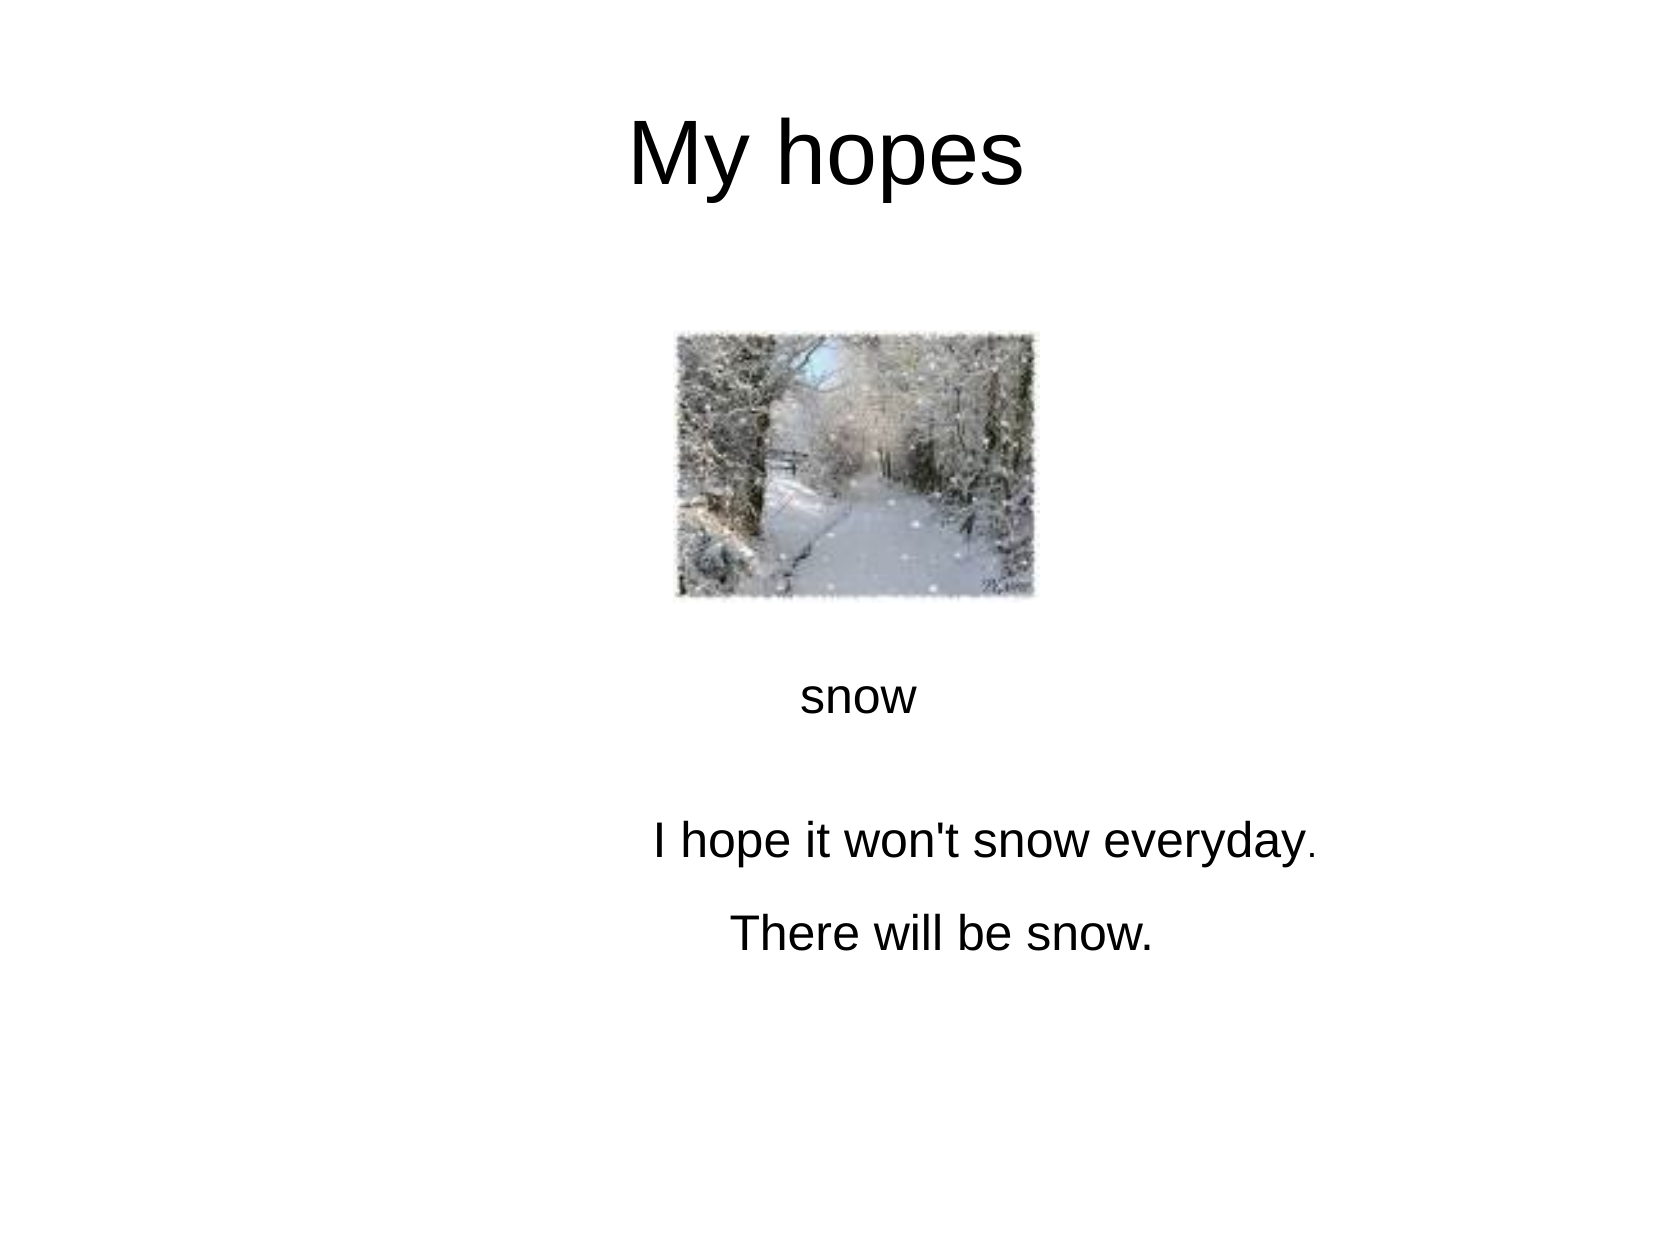

# My hopes
snow
I hope it won't snow everyday.
There will be snow.